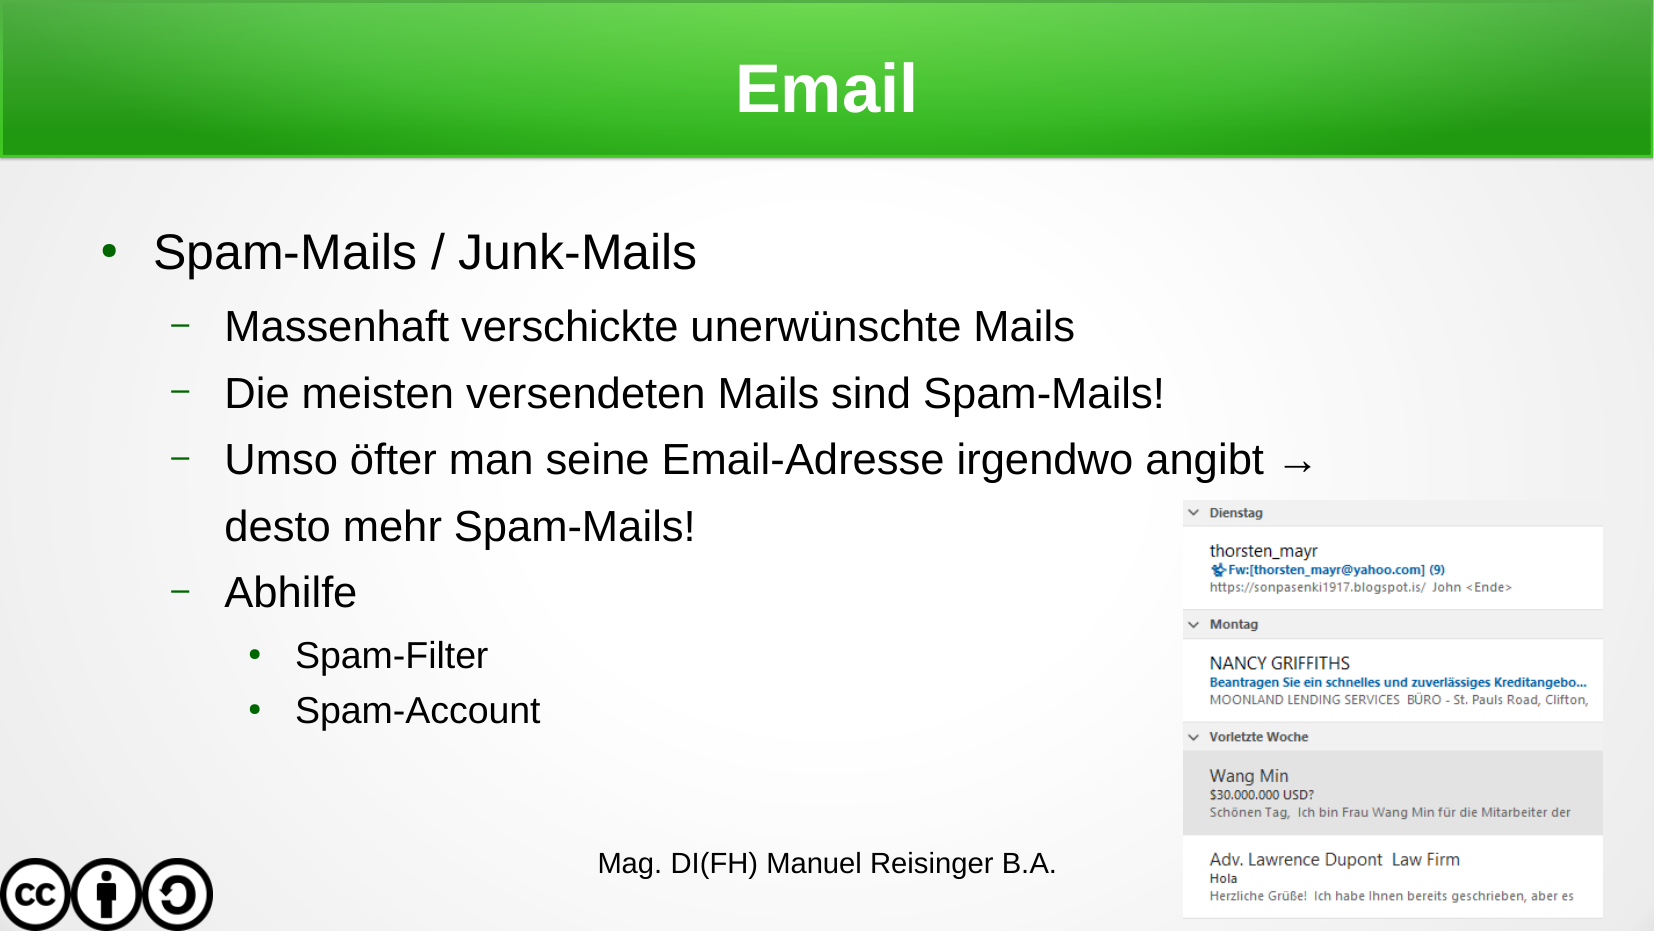

# Email
Spam-Mails / Junk-Mails
Massenhaft verschickte unerwünschte Mails
Die meisten versendeten Mails sind Spam-Mails!
Umso öfter man seine Email-Adresse irgendwo angibt →
desto mehr Spam-Mails!
Abhilfe
Spam-Filter
Spam-Account